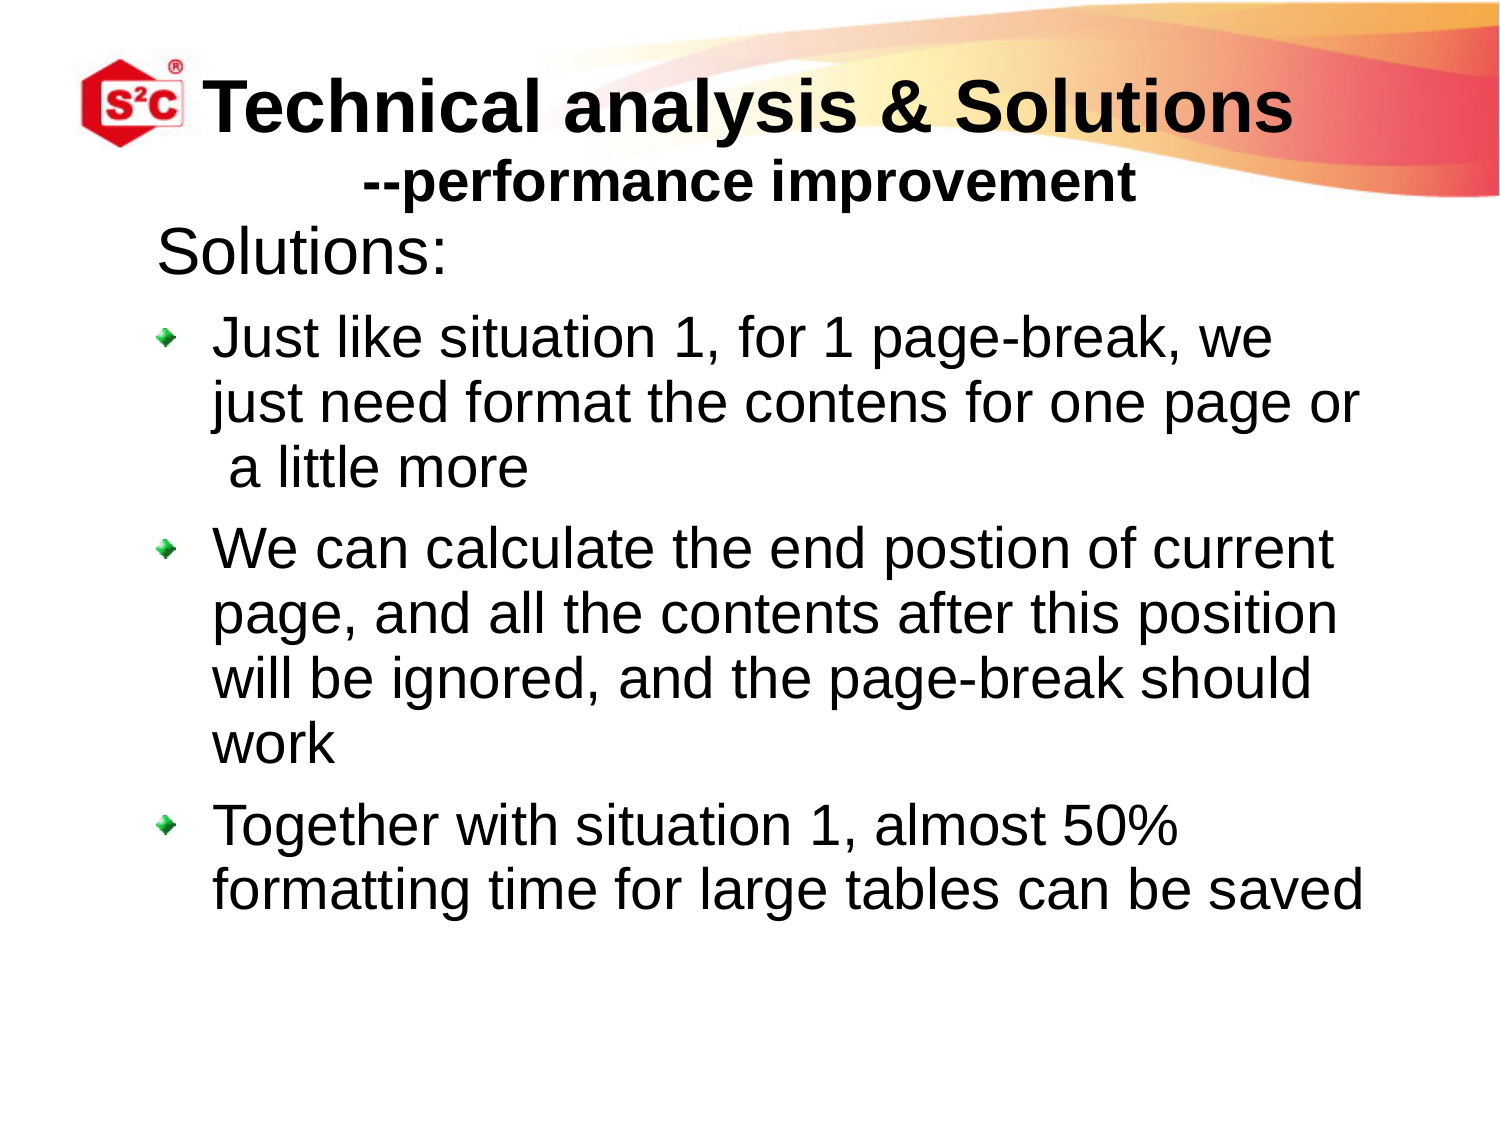

# Technical analysis & Solutions --performance improvement
Solutions:
Just like situation 1, for 1 page-break, we just need format the contens for one page or a little more
We can calculate the end postion of current page, and all the contents after this position will be ignored, and the page-break should work
Together with situation 1, almost 50% formatting time for large tables can be saved